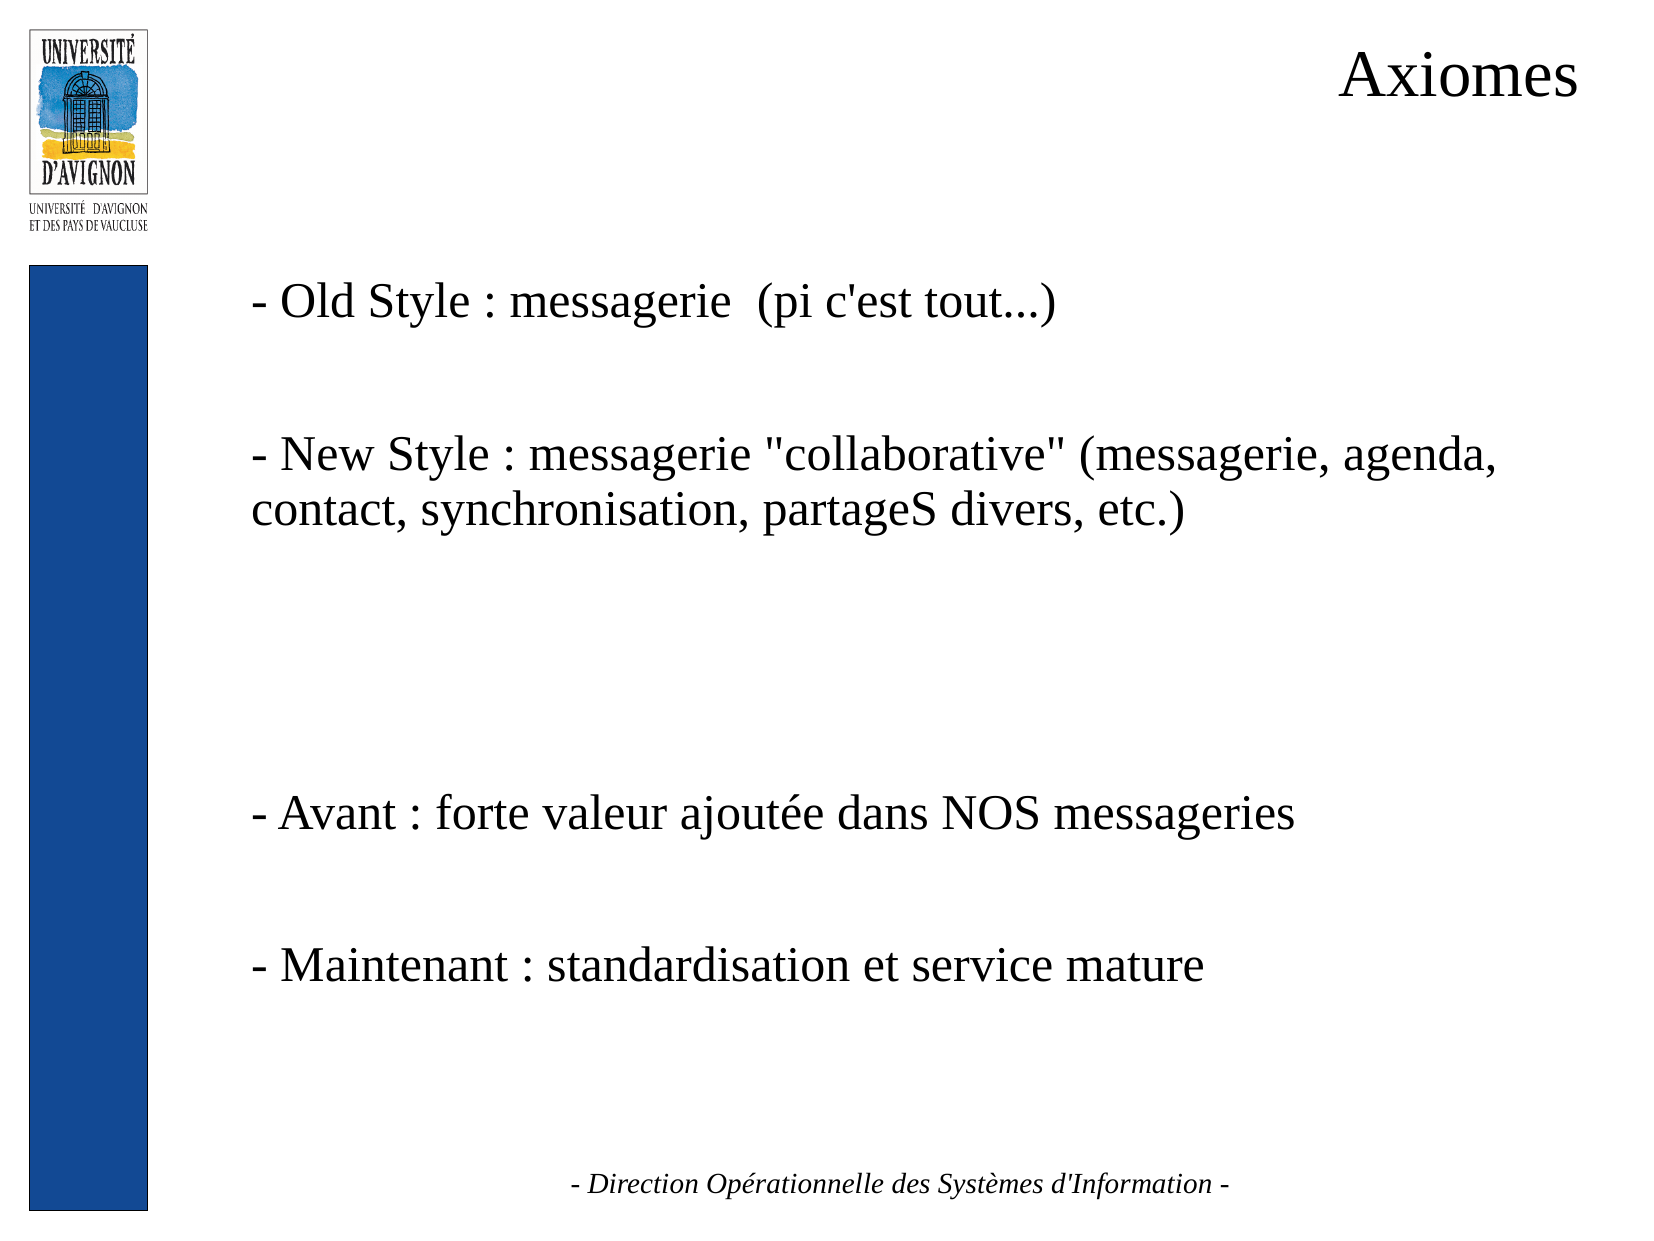

Axiomes
- Old Style : messagerie (pi c'est tout...)
- New Style : messagerie "collaborative" (messagerie, agenda, contact, synchronisation, partageS divers, etc.)
- Avant : forte valeur ajoutée dans NOS messageries
- Maintenant : standardisation et service mature
- Direction Opérationnelle des Systèmes d'Information -